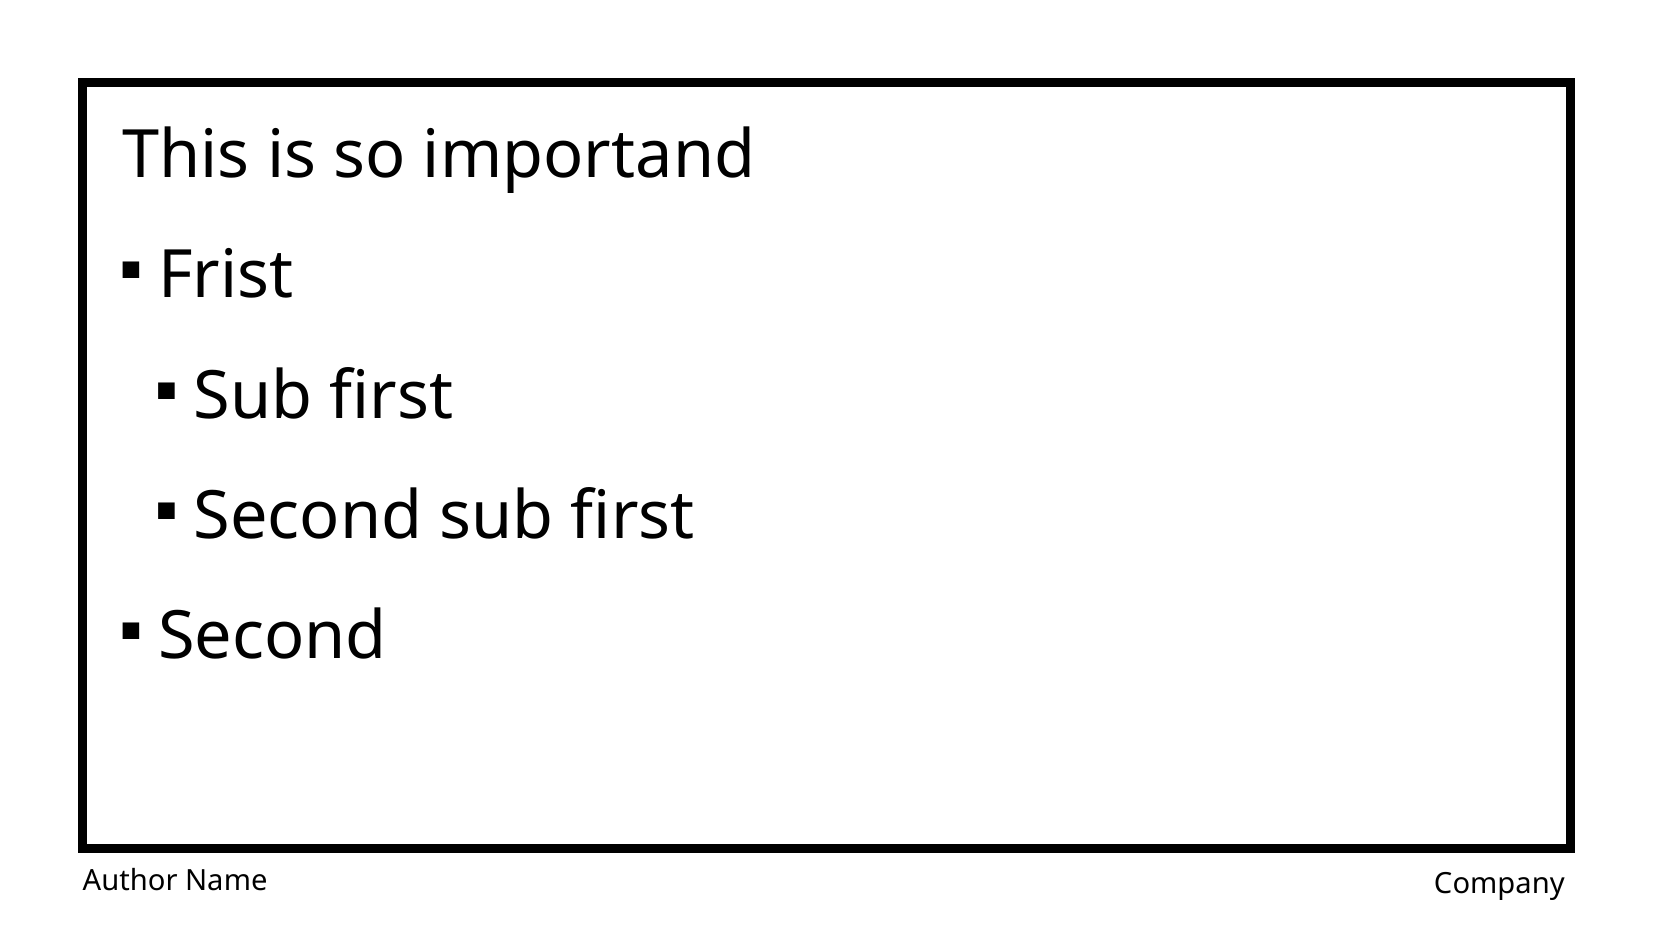

# This is so importand
Frist
Sub first
Second sub first
Second